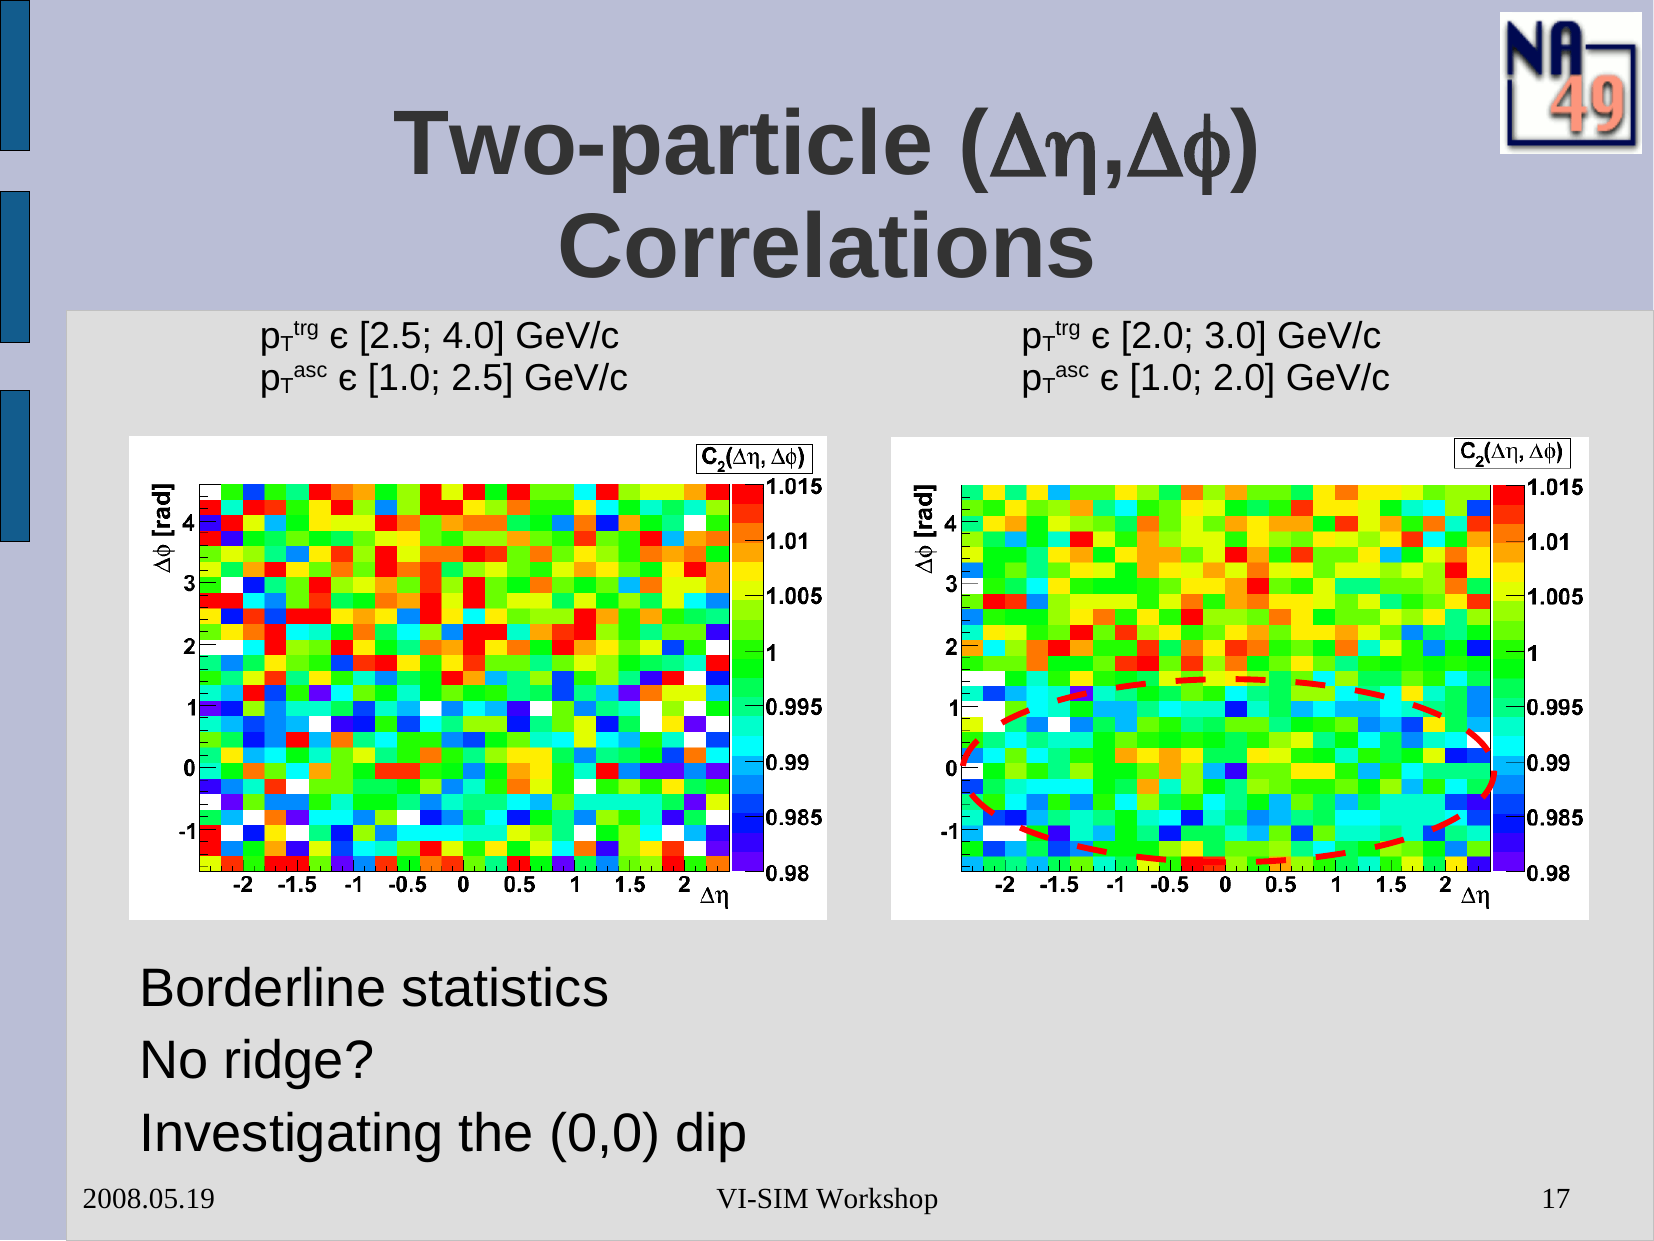

# Two-particle (Dh,Df) Correlations
pTtrg є [2.5; 4.0] GeV/c
pTasc є [1.0; 2.5] GeV/c
pTtrg є [2.0; 3.0] GeV/c
pTasc є [1.0; 2.0] GeV/c
Borderline statistics
No ridge?
Investigating the (0,0) dip
2008.05.19
VI-SIM Workshop
17